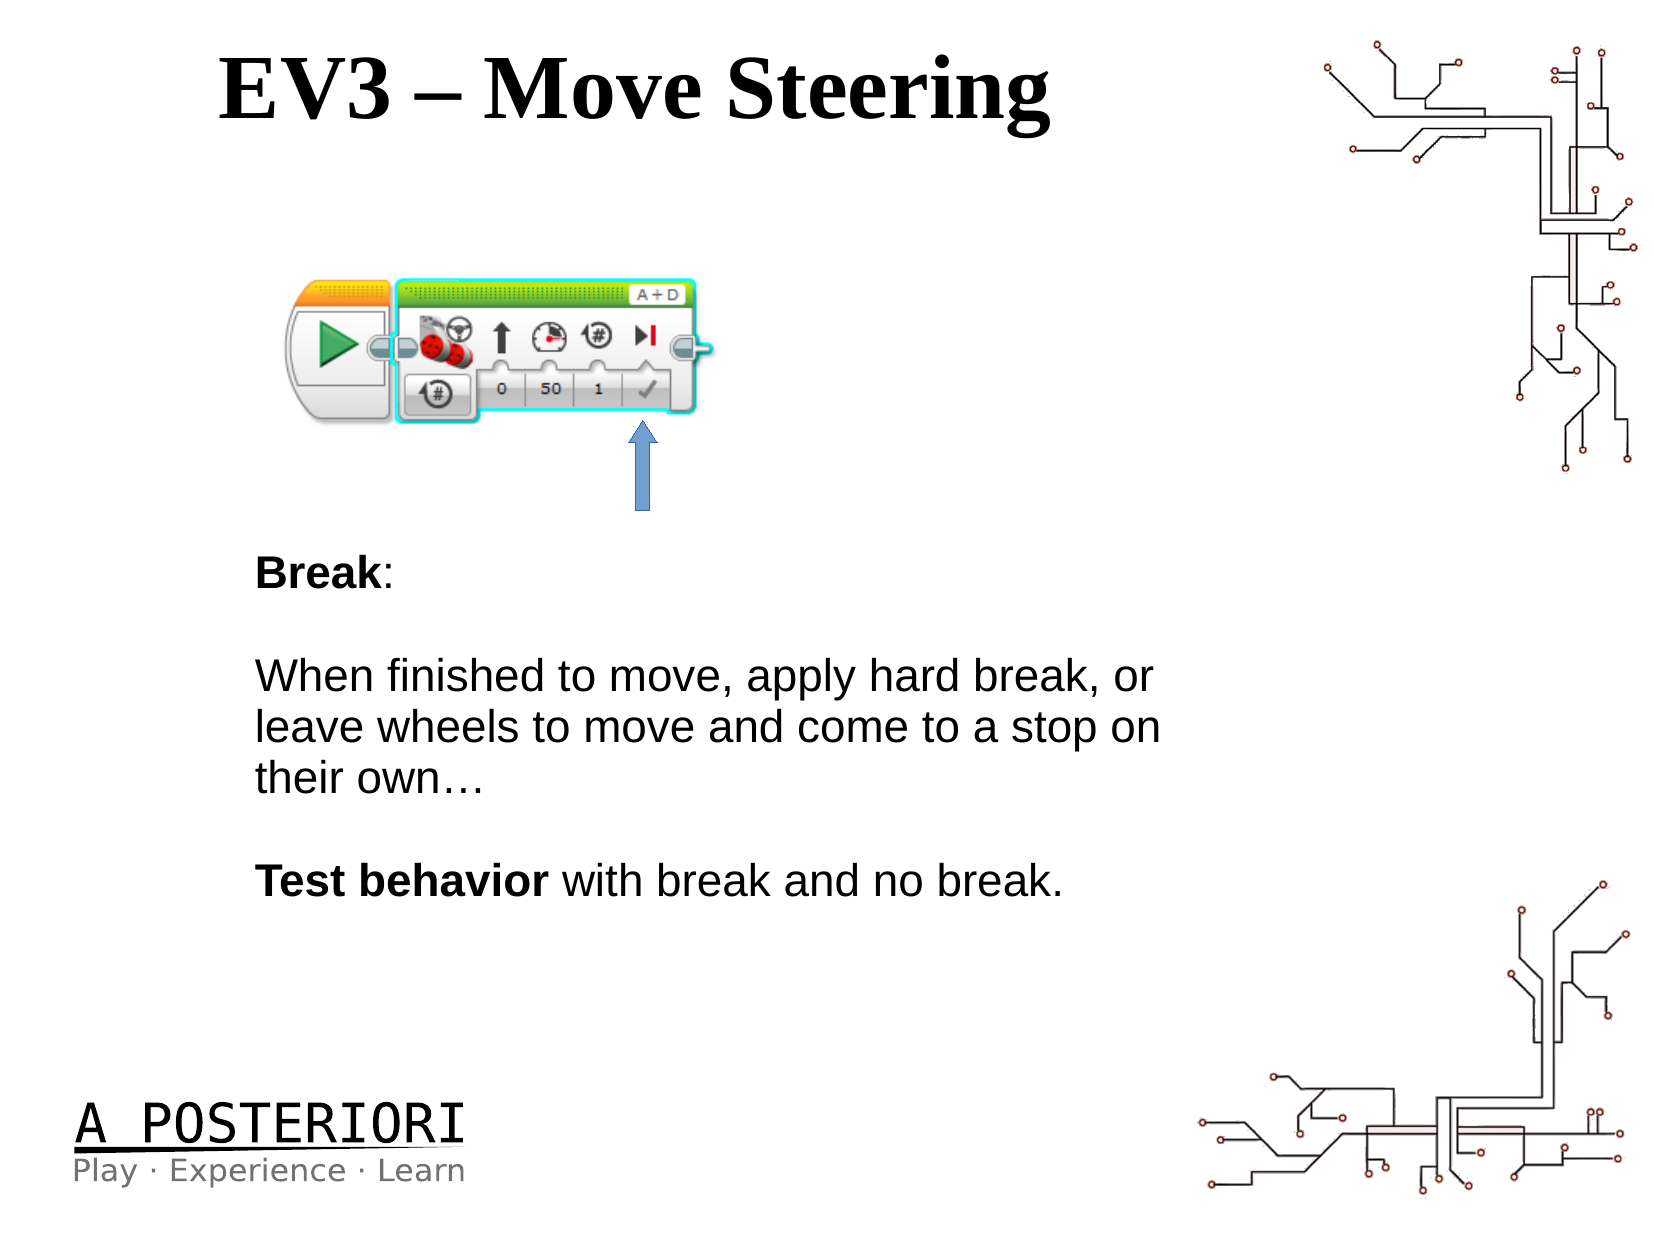

# EV3 – Move Steering
Break:
When finished to move, apply hard break, or leave wheels to move and come to a stop on their own…
Test behavior with break and no break.